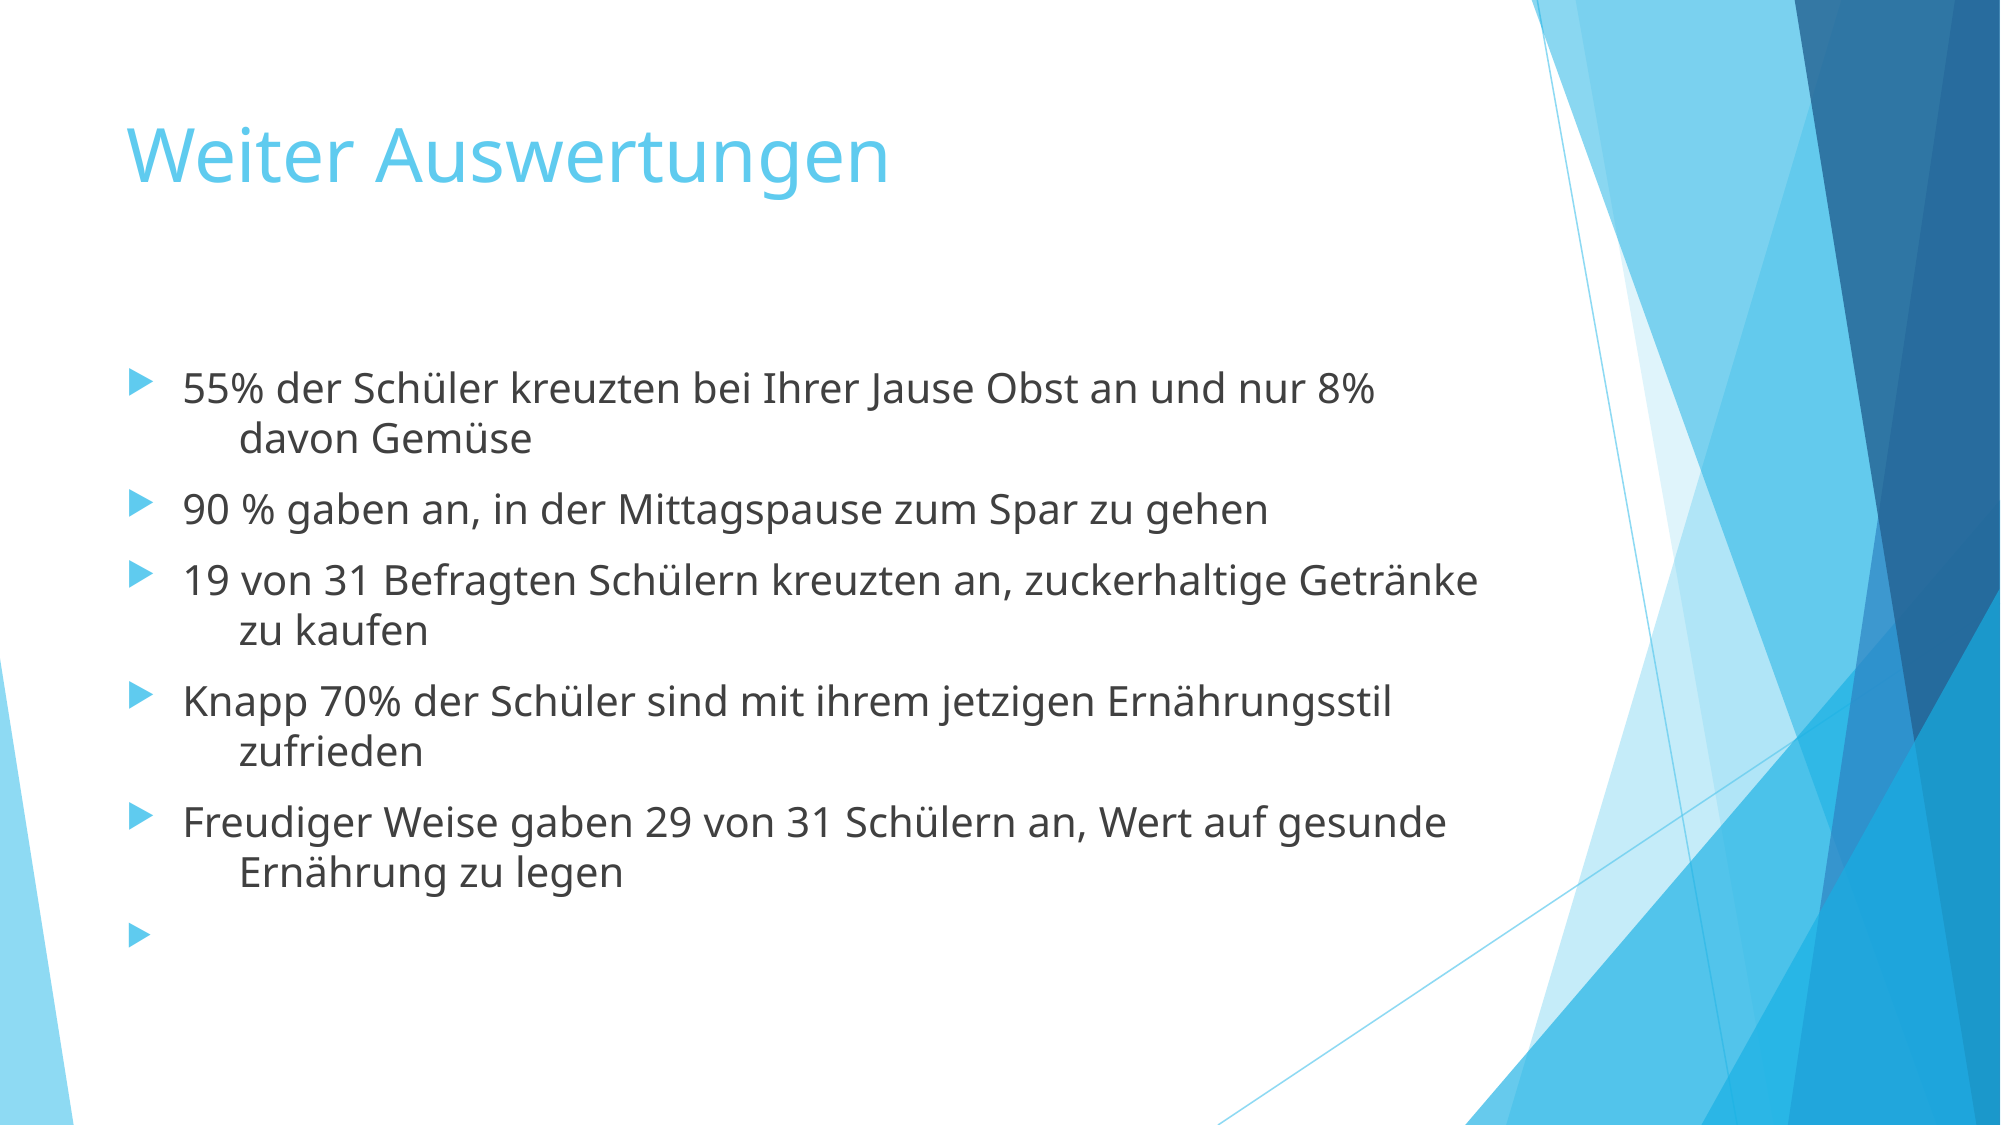

# Weiter Auswertungen
55% der Schüler kreuzten bei Ihrer Jause Obst an und nur 8% davon Gemüse
90 % gaben an, in der Mittagspause zum Spar zu gehen
19 von 31 Befragten Schülern kreuzten an, zuckerhaltige Getränke zu kaufen
Knapp 70% der Schüler sind mit ihrem jetzigen Ernährungsstil zufrieden
Freudiger Weise gaben 29 von 31 Schülern an, Wert auf gesunde Ernährung zu legen